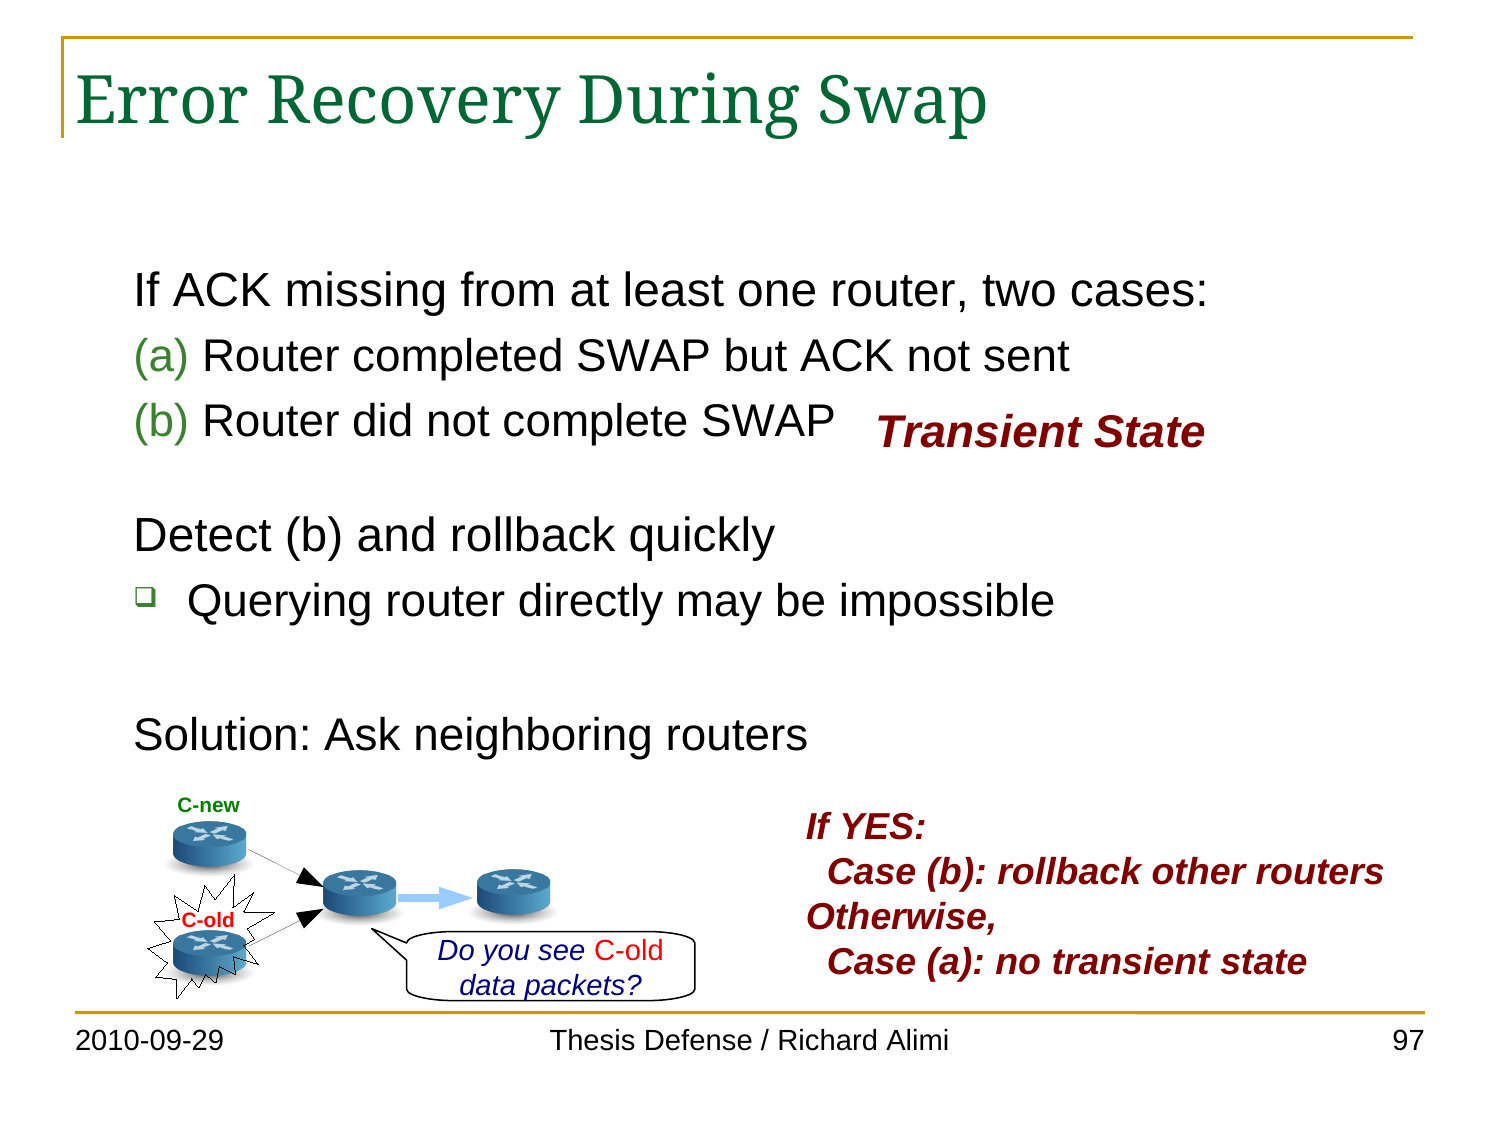

# Error Recovery During Swap
If ACK missing from at least one router, two cases:
 Router completed SWAP but ACK not sent
 Router did not complete SWAP
Detect (b) and rollback quickly
Querying router directly may be impossible
Solution: Ask neighboring routers
Transient State
C-new
C-old
If YES:
 Case (b): rollback other routers
Otherwise,
 Case (a): no transient state
Do you see C-old data packets?
2010-09-29
Thesis Defense / Richard Alimi
97